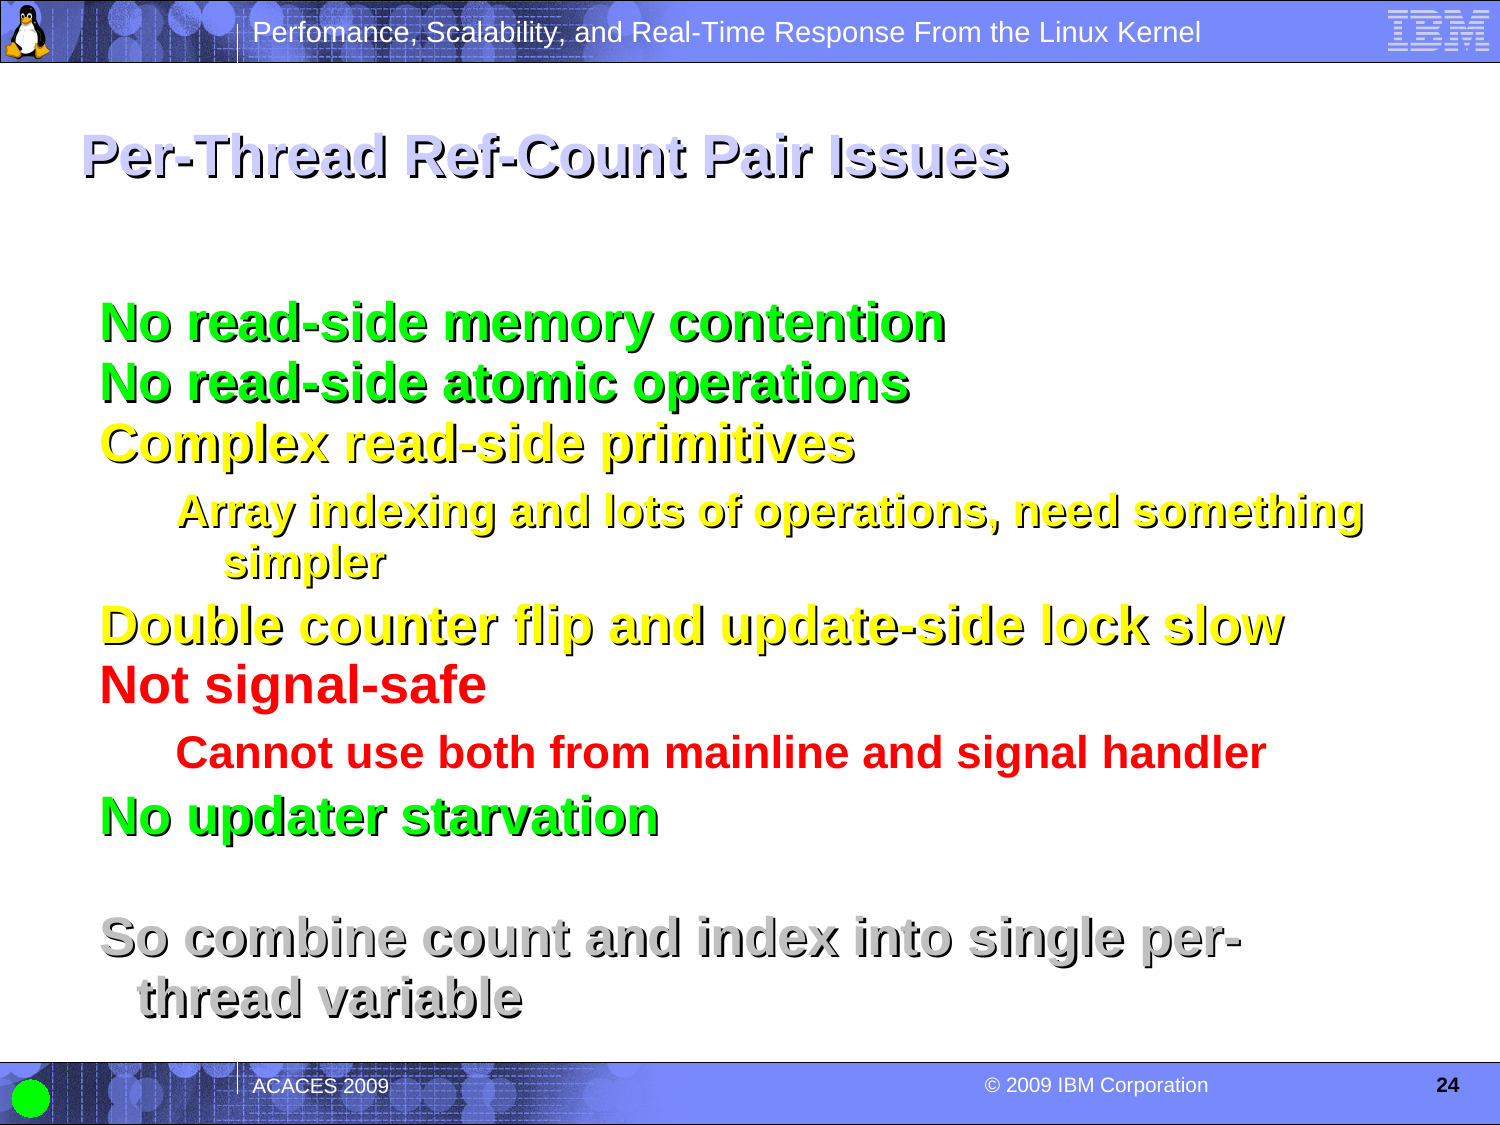

# Per-Thread Ref-Count Pair Issues
No read-side memory contention
No read-side atomic operations
Complex read-side primitives
Array indexing and lots of operations, need something simpler
Double counter flip and update-side lock slow
Not signal-safe
Cannot use both from mainline and signal handler
No updater starvation
So combine count and index into single per-thread variable
24